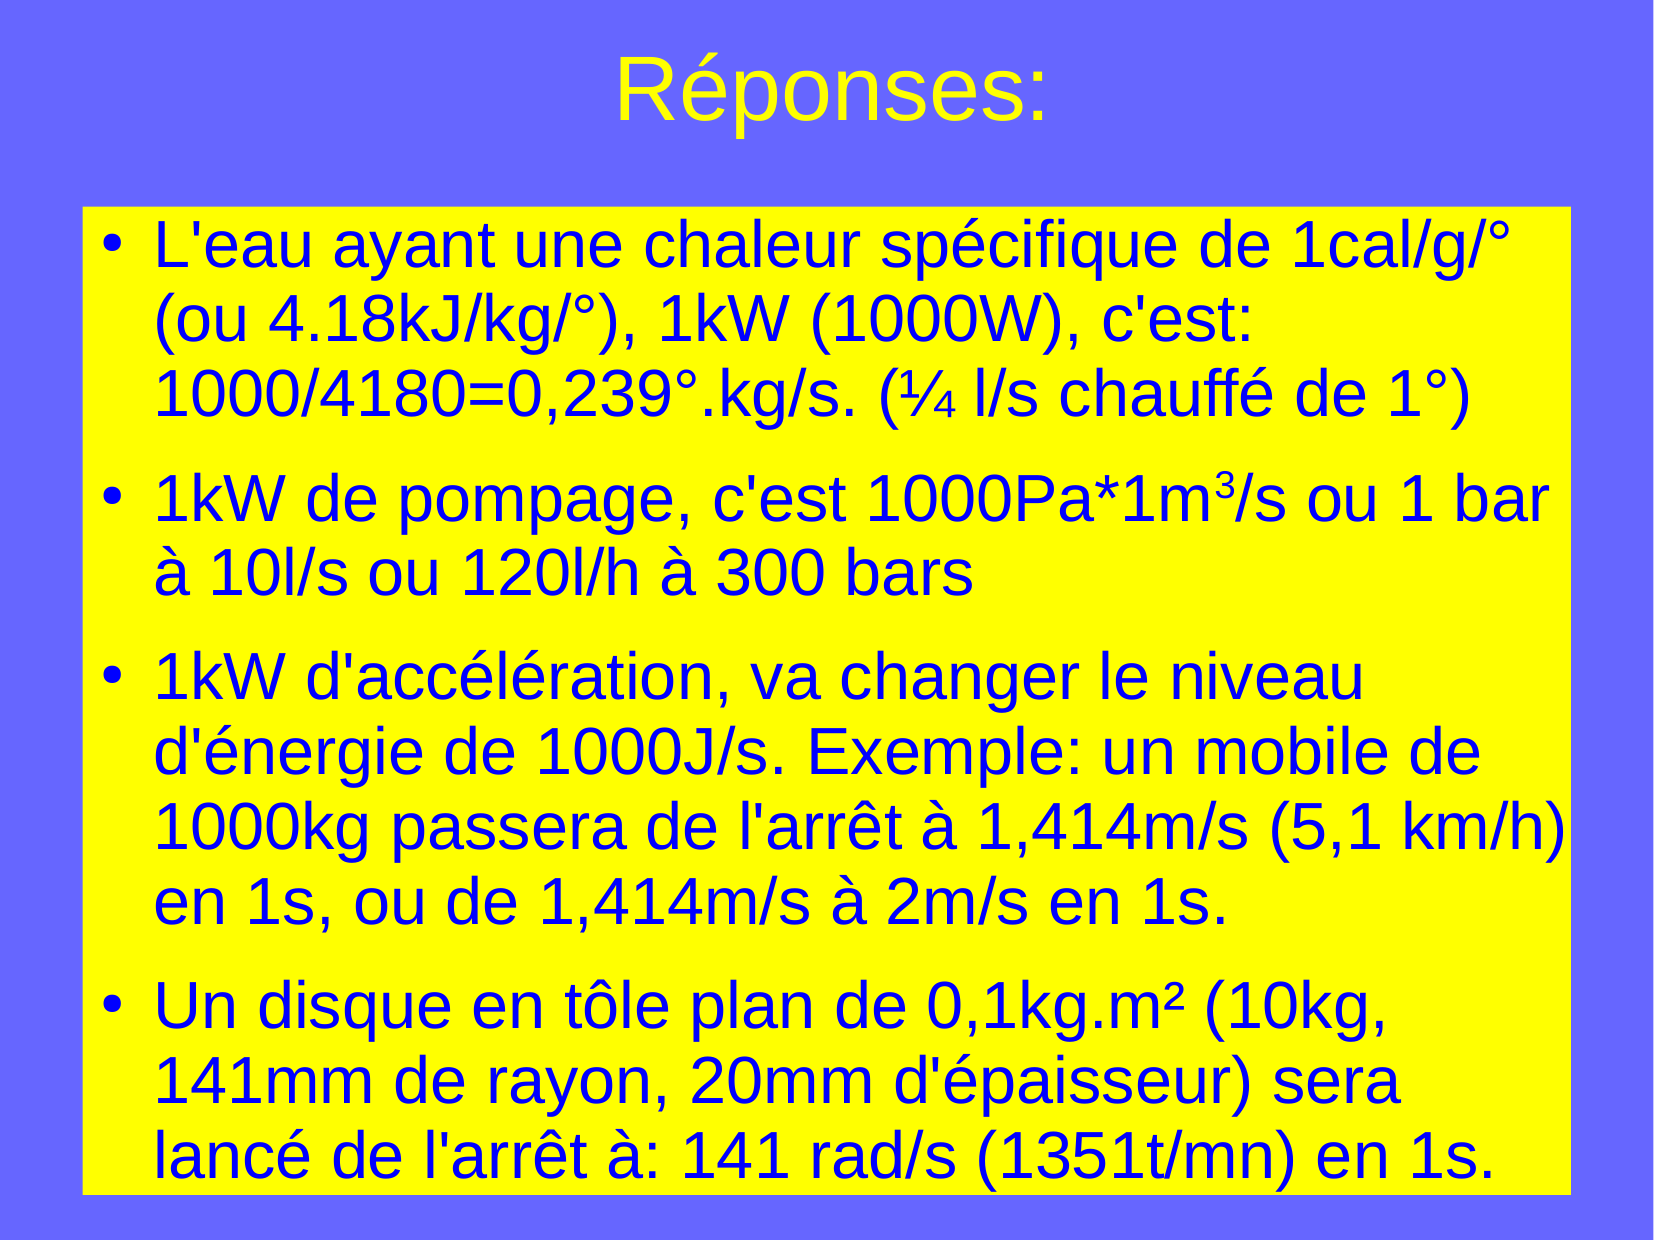

# Réponses:
L'eau ayant une chaleur spécifique de 1cal/g/° (ou 4.18kJ/kg/°), 1kW (1000W), c'est: 1000/4180=0,239°.kg/s. (¼ l/s chauffé de 1°)
1kW de pompage, c'est 1000Pa*1m3/s ou 1 bar à 10l/s ou 120l/h à 300 bars
1kW d'accélération, va changer le niveau d'énergie de 1000J/s. Exemple: un mobile de 1000kg passera de l'arrêt à 1,414m/s (5,1 km/h) en 1s, ou de 1,414m/s à 2m/s en 1s.
Un disque en tôle plan de 0,1kg.m² (10kg, 141mm de rayon, 20mm d'épaisseur) sera lancé de l'arrêt à: 141 rad/s (1351t/mn) en 1s.